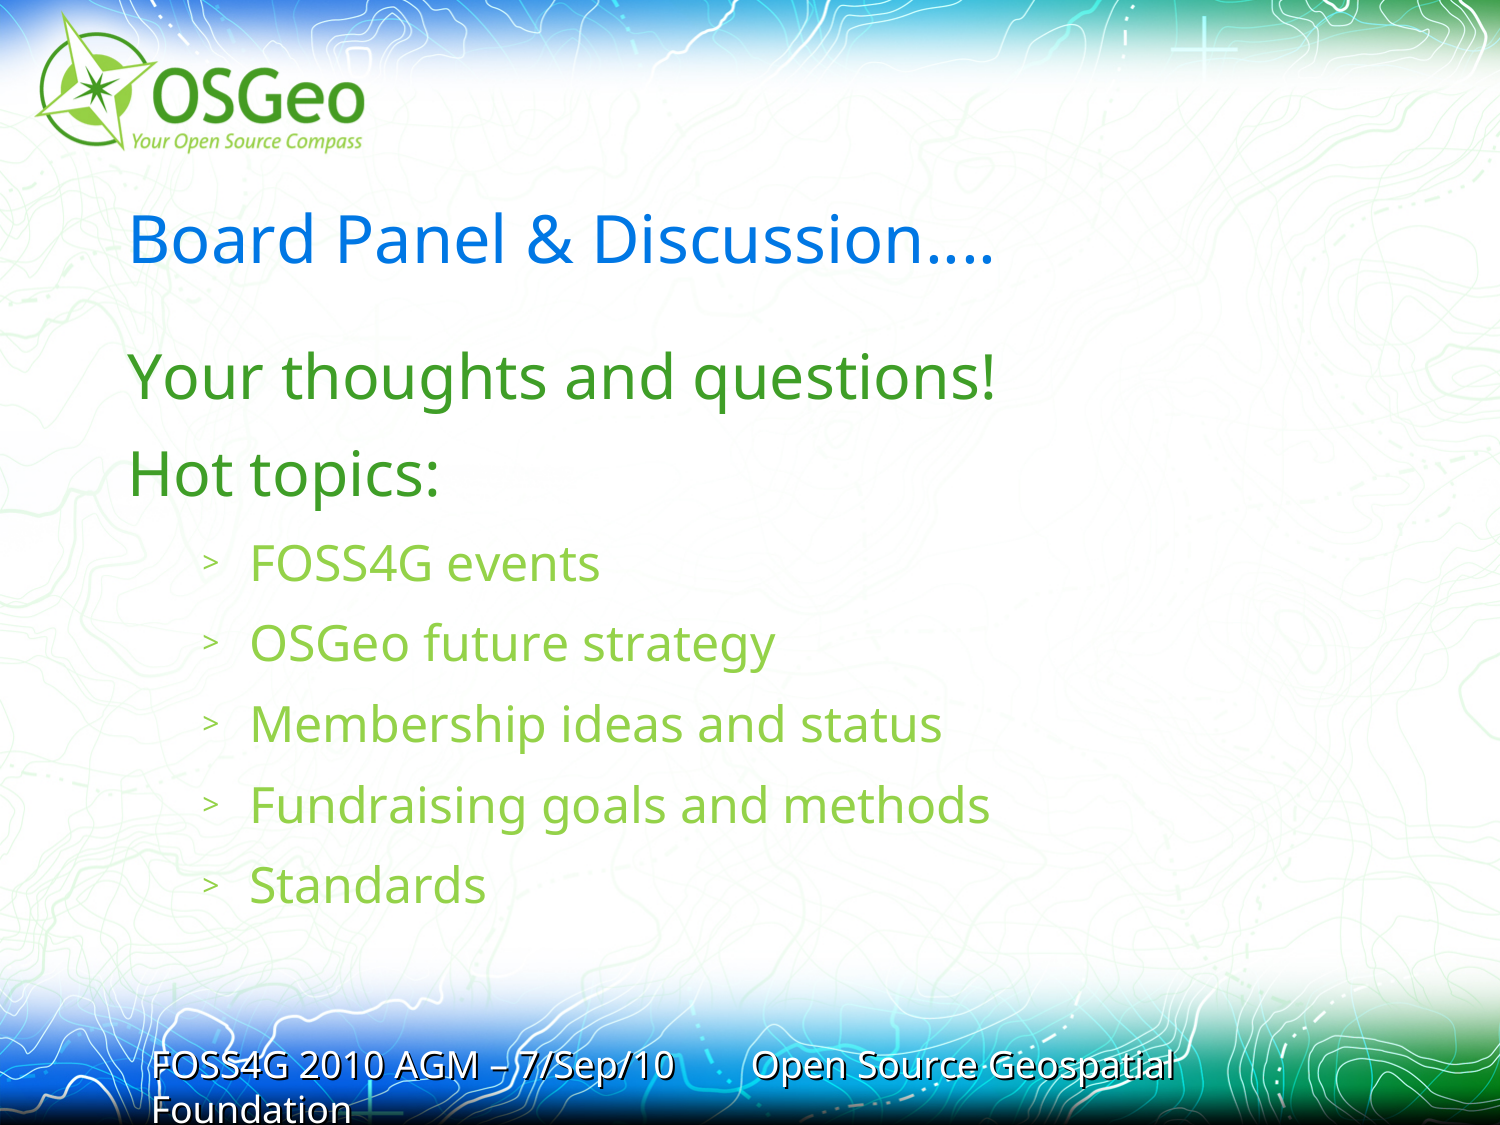

# Board Panel & Discussion....
Your thoughts and questions!
Hot topics:
FOSS4G events
OSGeo future strategy
Membership ideas and status
Fundraising goals and methods
Standards